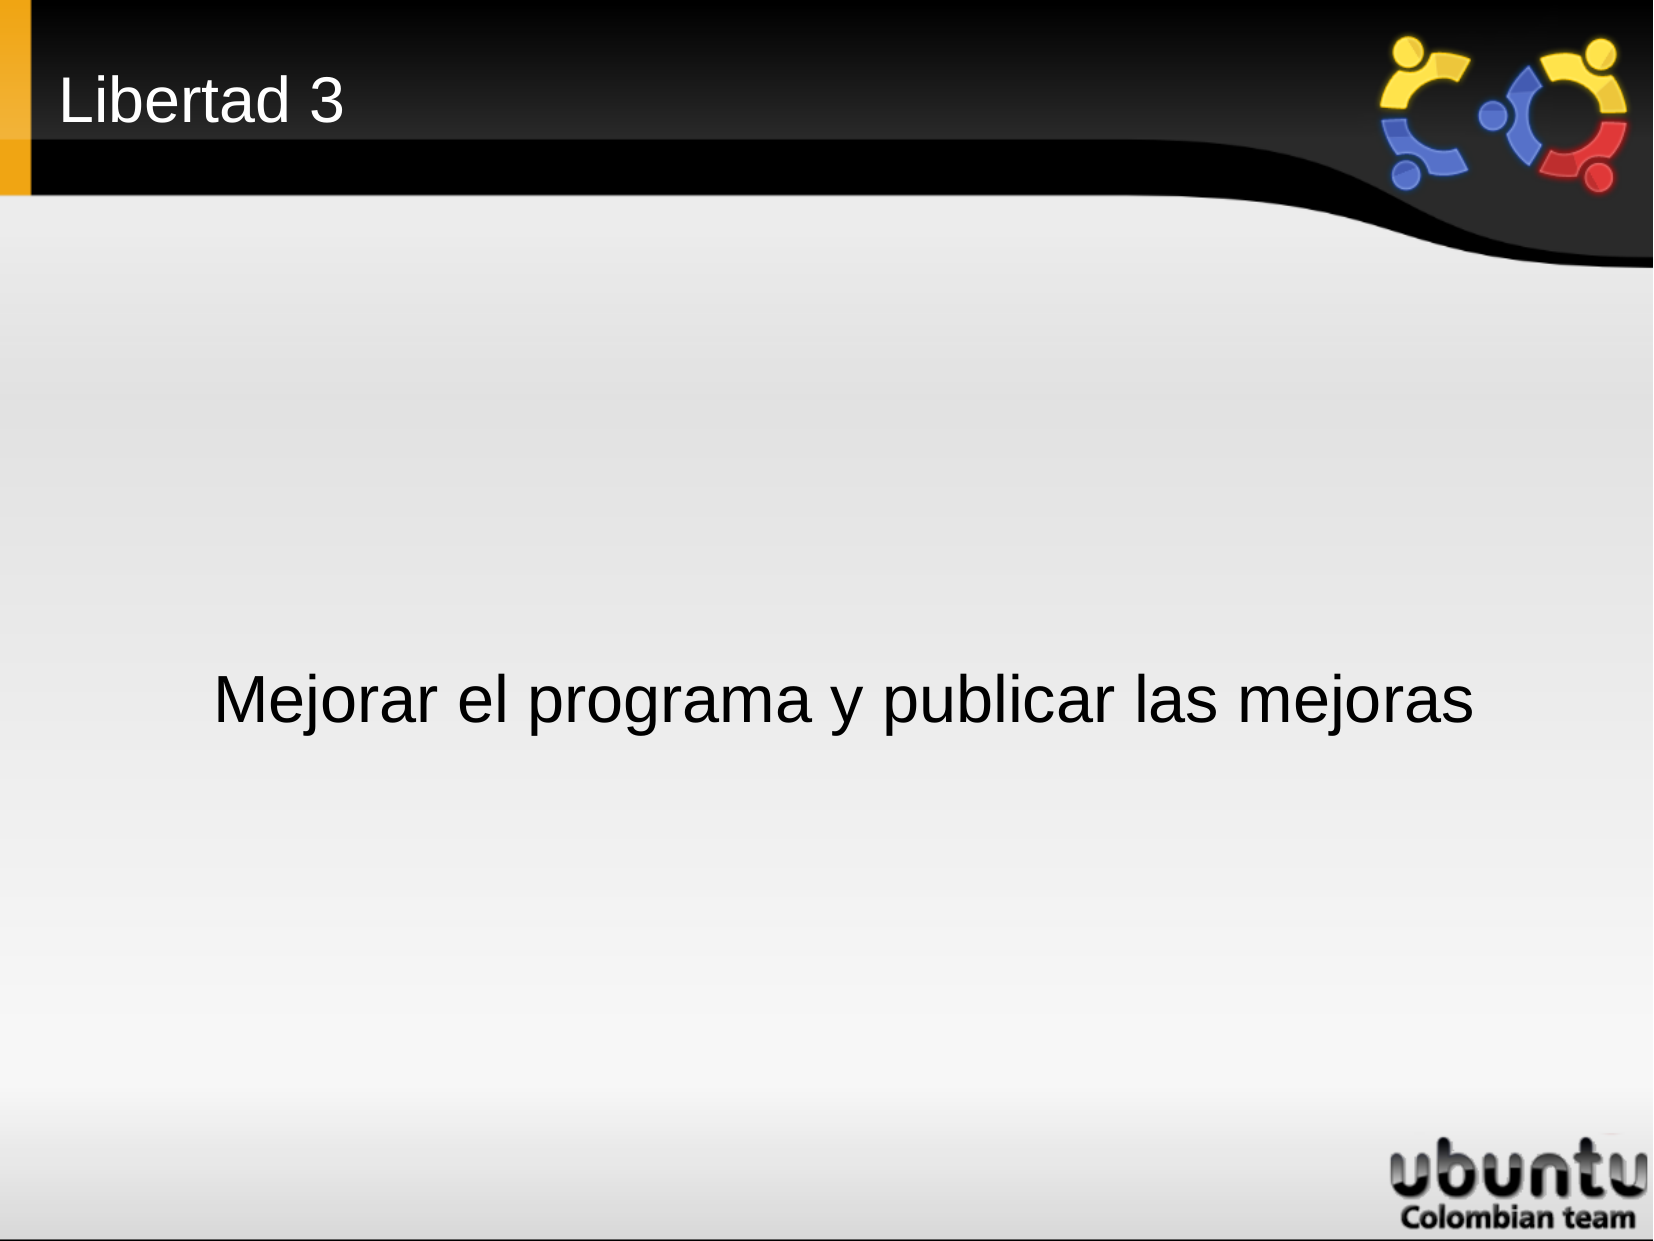

# Libertad 3
Mejorar el programa y publicar las mejoras